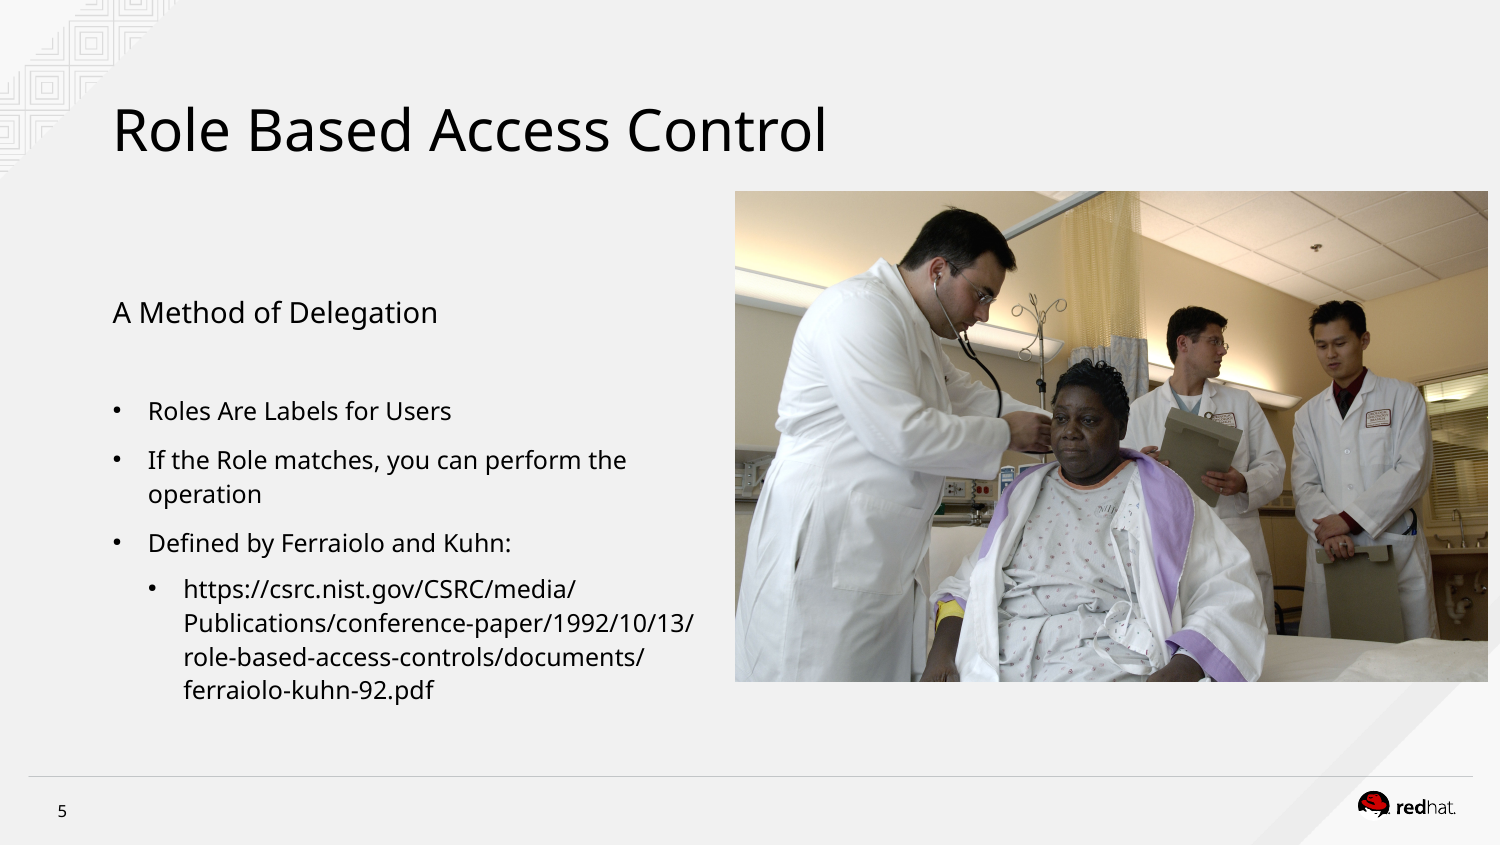

# Role Based Access Control
A Method of Delegation
Roles Are Labels for Users
If the Role matches, you can perform the operation
Defined by Ferraiolo and Kuhn:
https://csrc.nist.gov/CSRC/media/Publications/conference-paper/1992/10/13/role-based-access-controls/documents/ferraiolo-kuhn-92.pdf
5